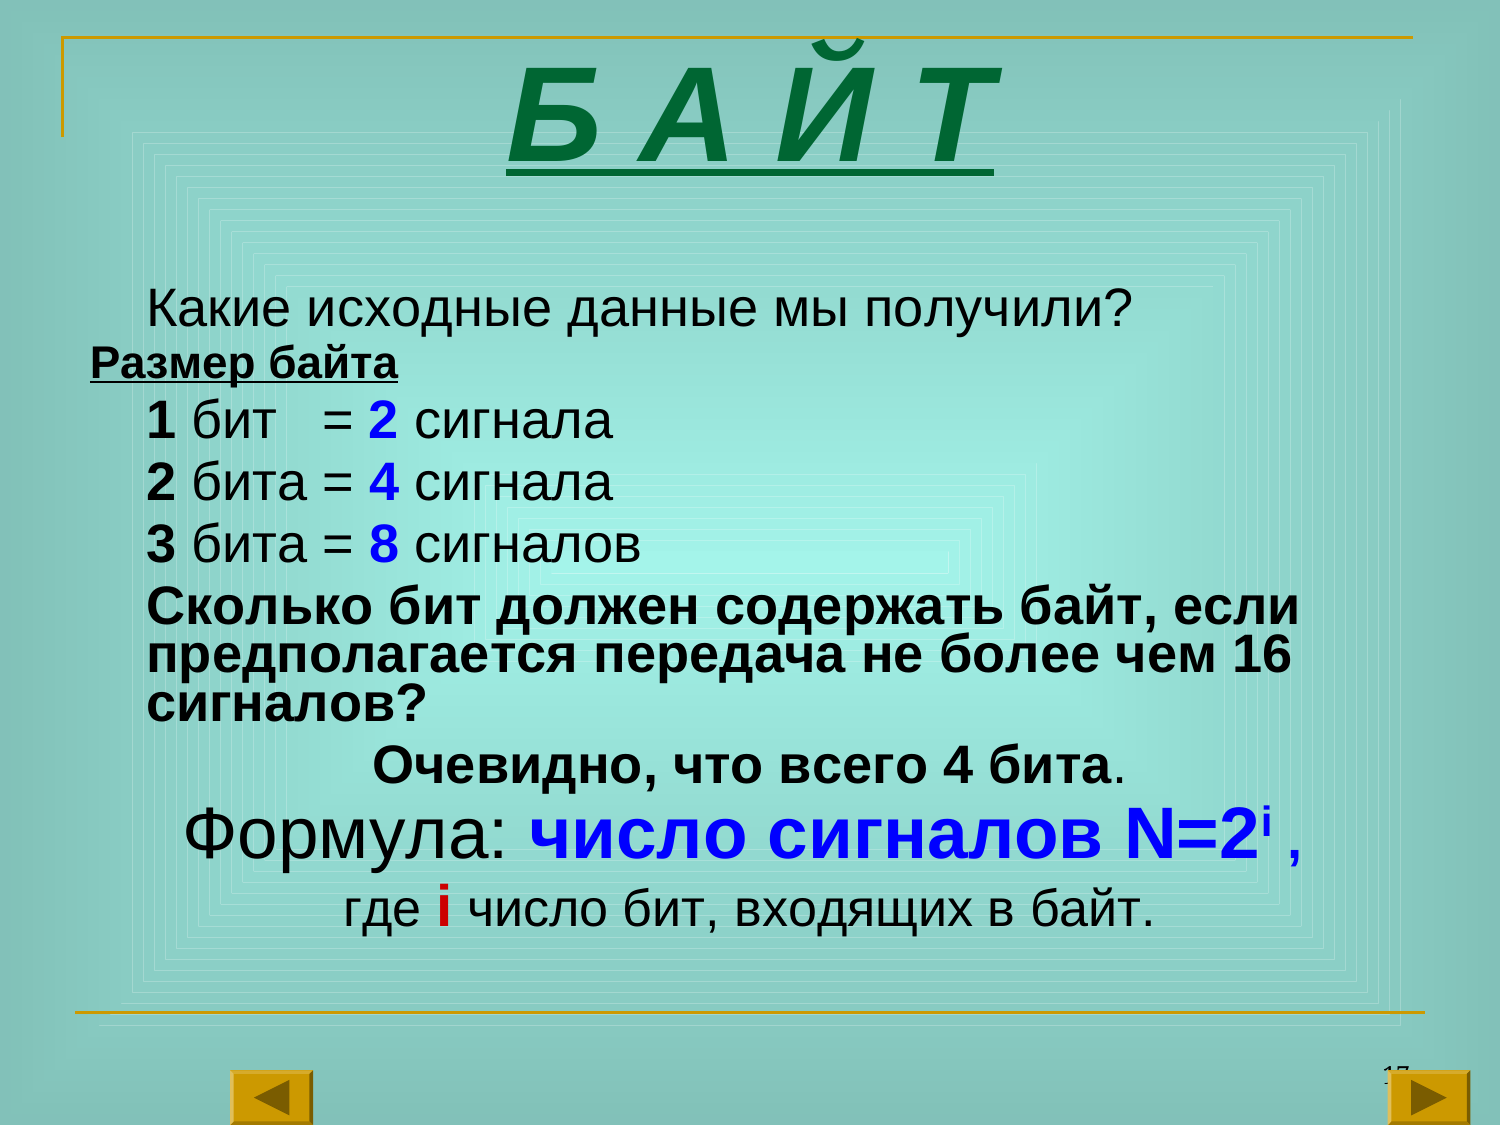

# Б А Й Т
	Какие исходные данные мы получили?
Размер байта
	1 бит = 2 сигнала
	2 бита = 4 сигнала
	3 бита = 8 сигналов
	Сколько бит должен содержать байт, если предполагается передача не более чем 16 сигналов?
Очевидно, что всего 4 бита.
Формула: число сигналов N=2i ,
где i число бит, входящих в байт.
17